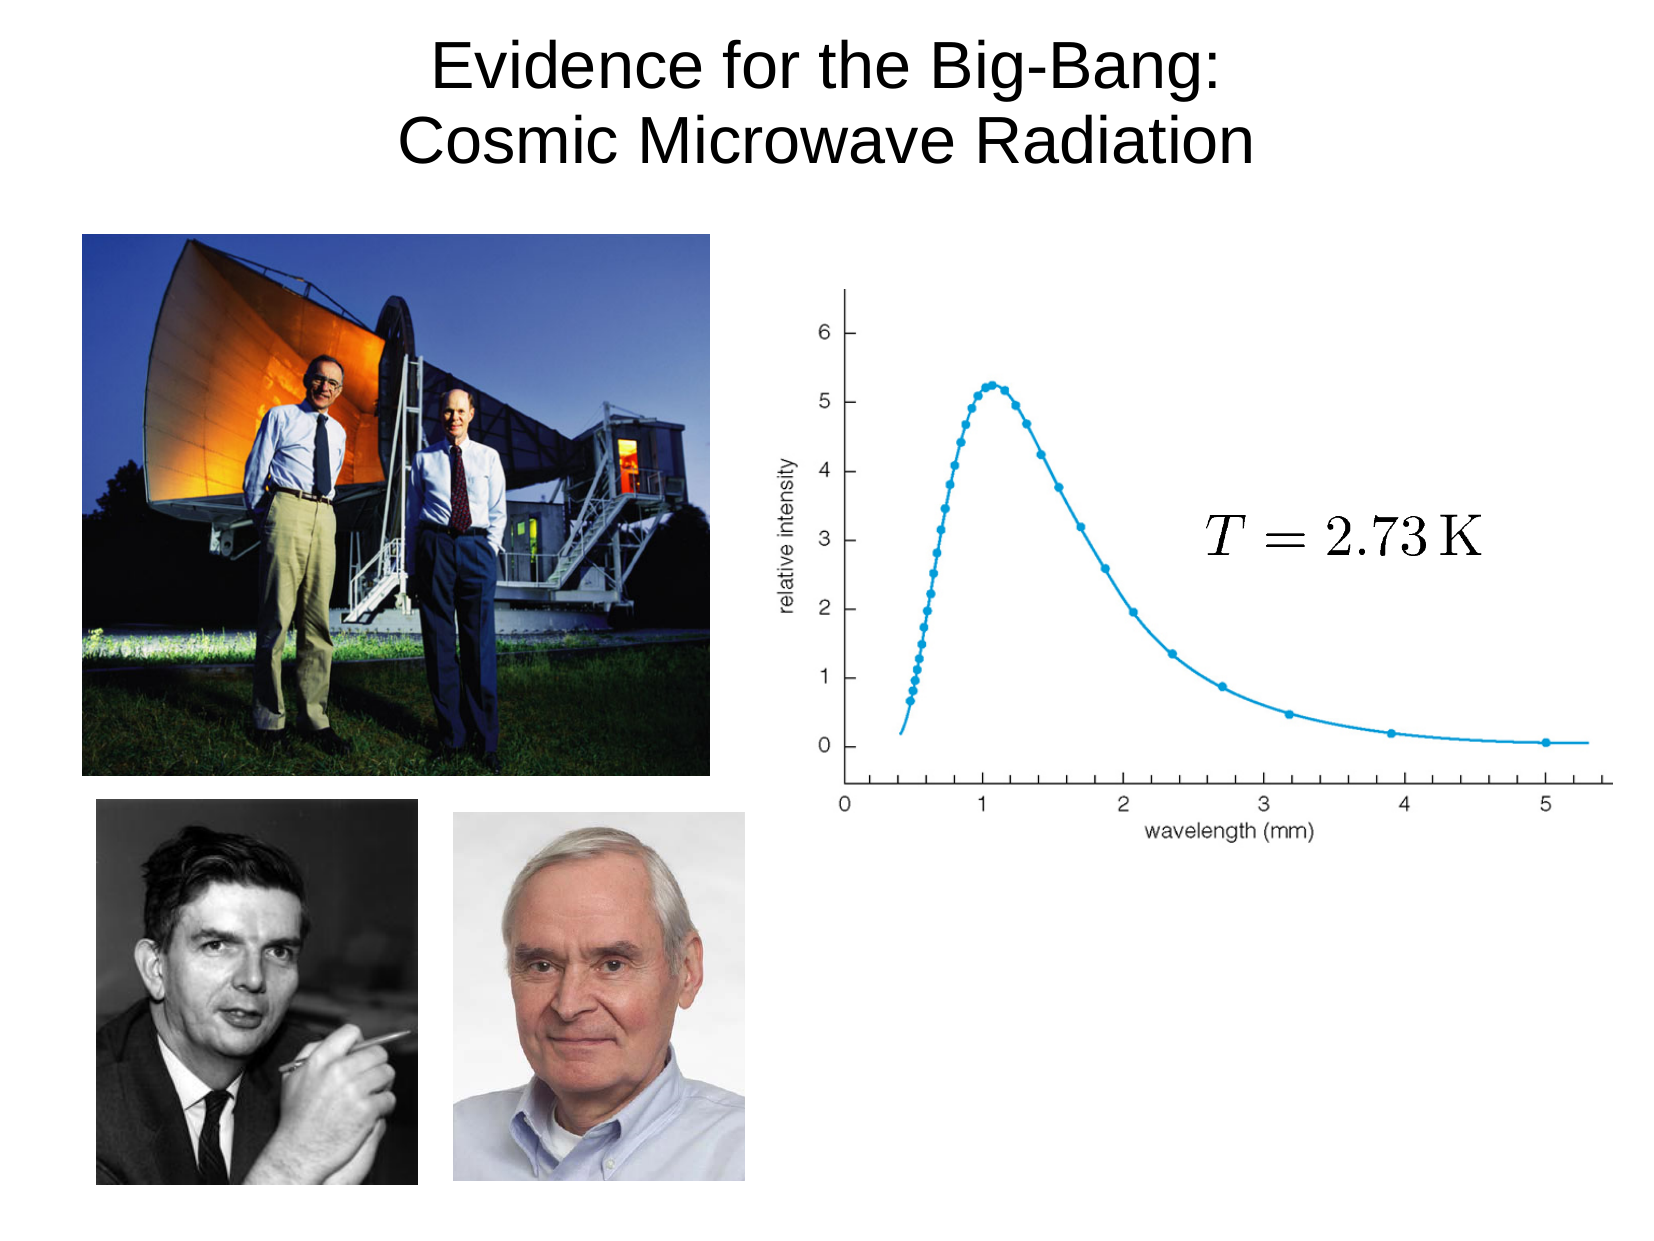

# Evidence for the Big-Bang: Cosmic Microwave Radiation